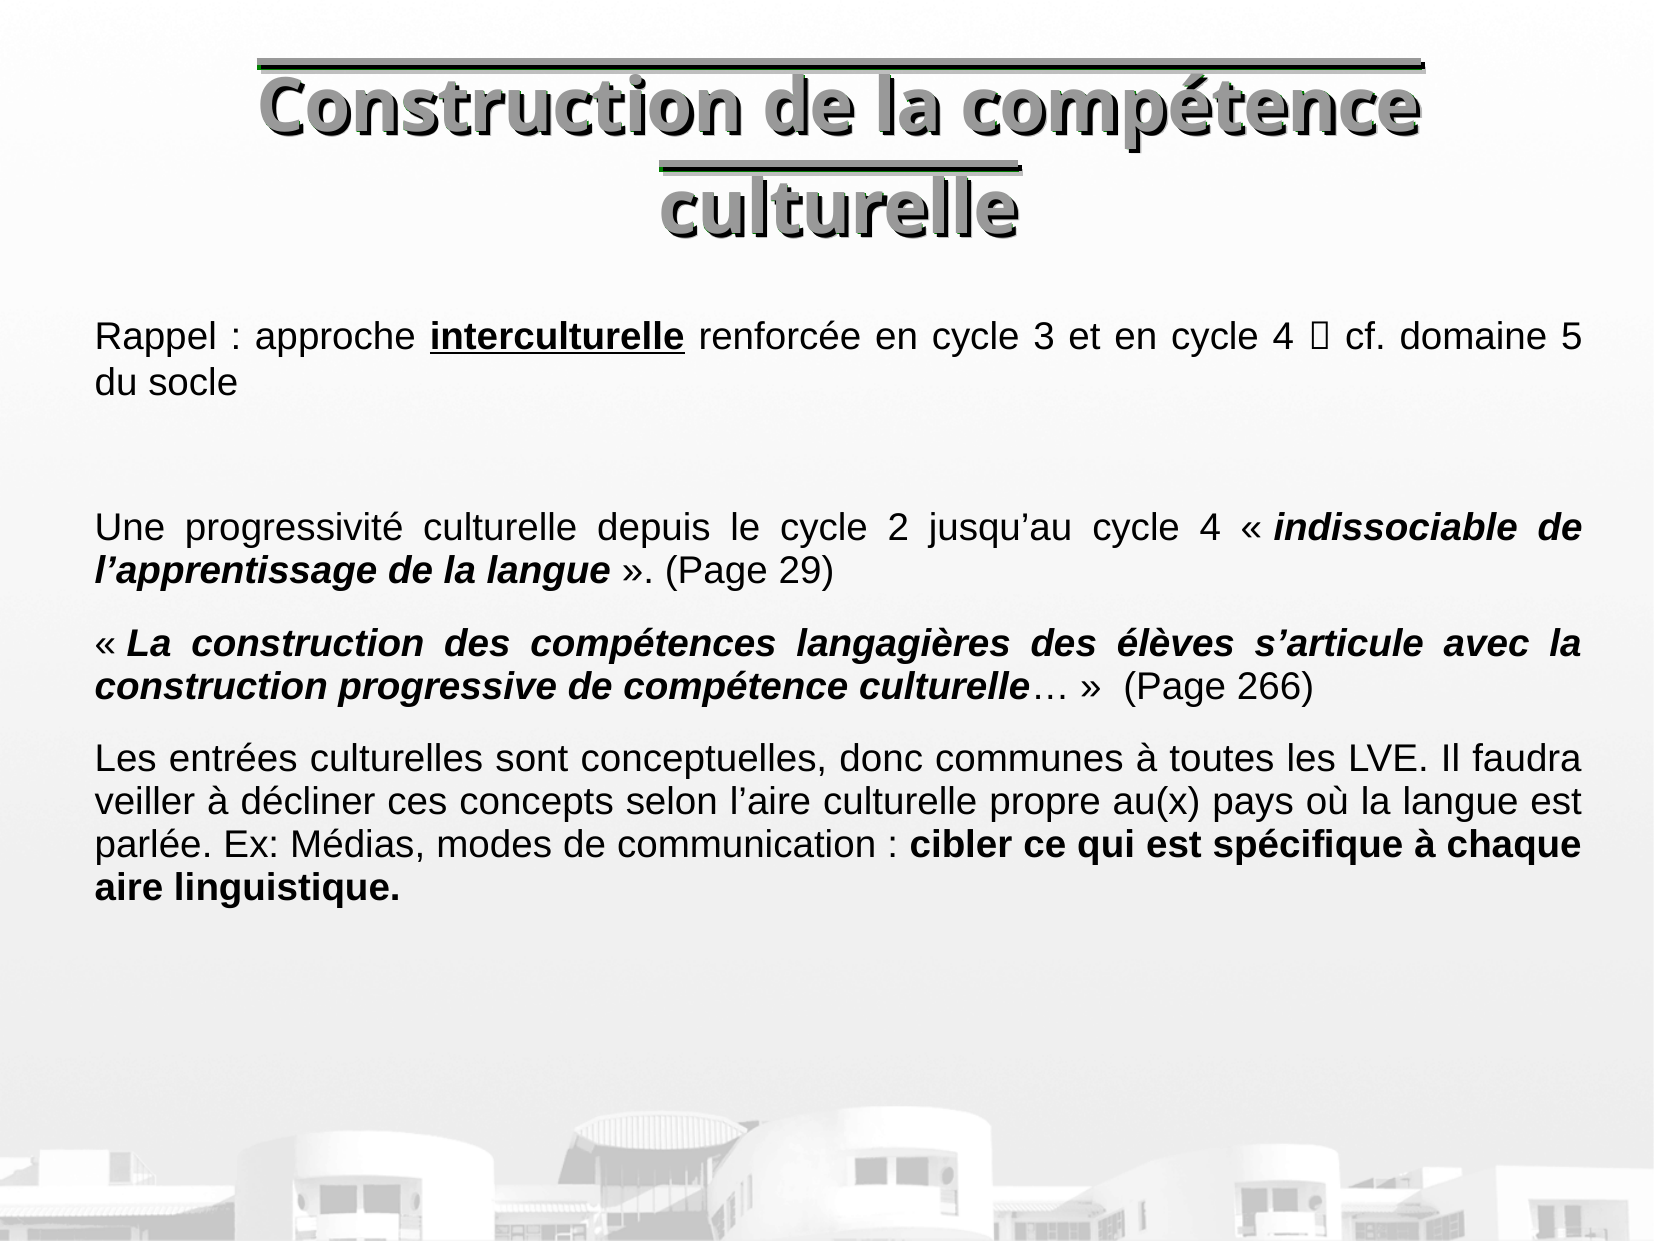

# Construction de la compétence culturelle
Rappel : approche interculturelle renforcée en cycle 3 et en cycle 4  cf. domaine 5 du socle
Une progressivité culturelle depuis le cycle 2 jusqu’au cycle 4 « indissociable de l’apprentissage de la langue ». (Page 29)
« La construction des compétences langagières des élèves s’articule avec la construction progressive de compétence culturelle… » (Page 266)
Les entrées culturelles sont conceptuelles, donc communes à toutes les LVE. Il faudra veiller à décliner ces concepts selon l’aire culturelle propre au(x) pays où la langue est parlée. Ex: Médias, modes de communication : cibler ce qui est spécifique à chaque aire linguistique.